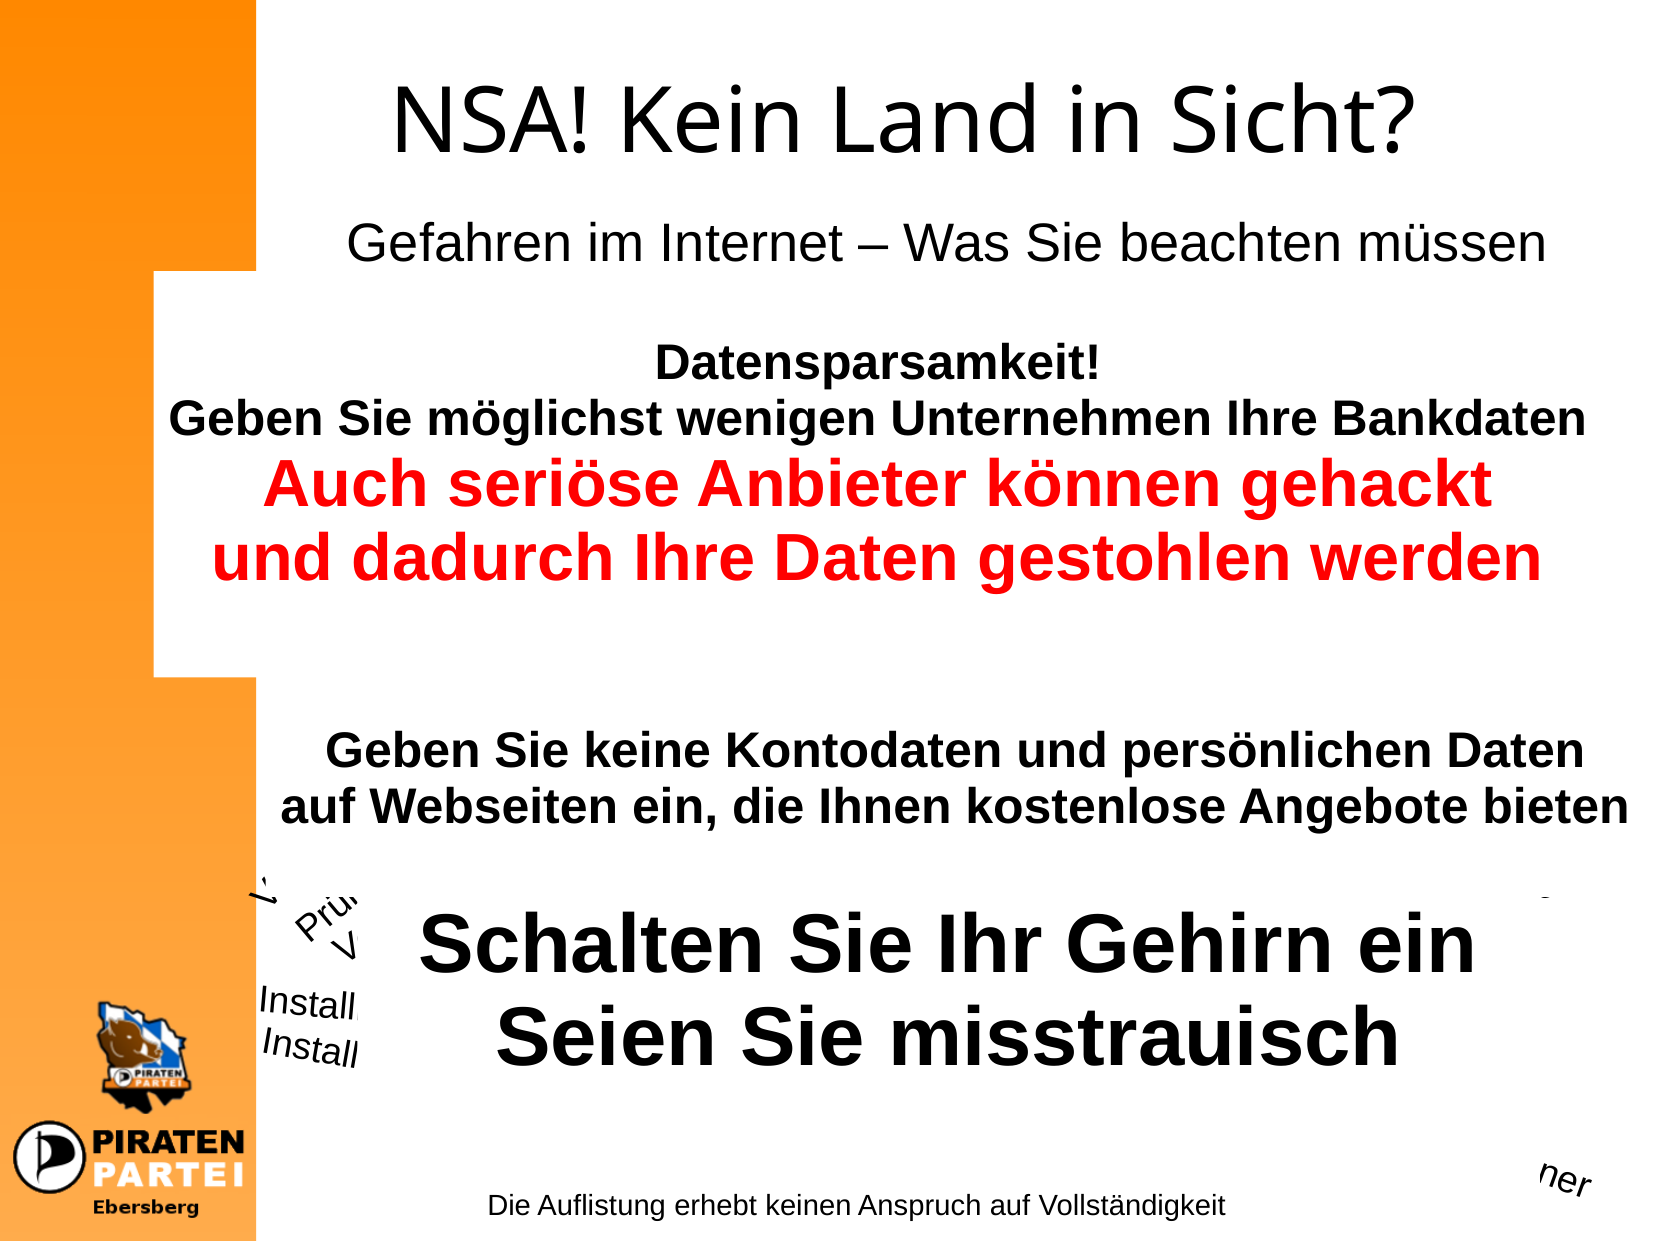

# NSA! Kein Land in Sicht?
Gefahren im Internet – Was Sie beachten müssen
Datensparsamkeit!
Geben Sie möglichst wenigen Unternehmen Ihre Bankdaten
Auch seriöse Anbieter können gehackt
und dadurch Ihre Daten gestohlen werden
Klicken Sie nicht auf Links in emails, denn
 Ihre Bank oder Microsoft schicken Ihnen keine Updates
 Ihre Bank verlangt dies auch nie für eine Sicherheitsprüfung
Öffnen Sie keine dubiosen email-Anhänge
 Es könnten Schadprogramme sein
Arbeiten Sie nicht mit Administrator-Rechten an Ihrem PC
Geben Sie keine Kontodaten und persönlichen Daten
auf Webseiten ein, die Ihnen kostenlose Angebote bieten
Verwenden Sie https://
Prüfen Sie das SSL Zertifikat
Verschlüsseln Sie WLAN und email
 Schalten Sie Ihr Gehirn ein
Seien Sie misstrauisch
Geben Sie nie Tan oder Passwörter aus der Hand
Installieren Sie Updates für Betriebssystem und Software
Verwenden Sie eine Firewall
Installieren Sie nie Software aus unbekannten Quellen
Verwenden Sie einen aktuellen Virenscanner
Installieren Sie nur virengeprüfte Software
Die Auflistung erhebt keinen Anspruch auf Vollständigkeit